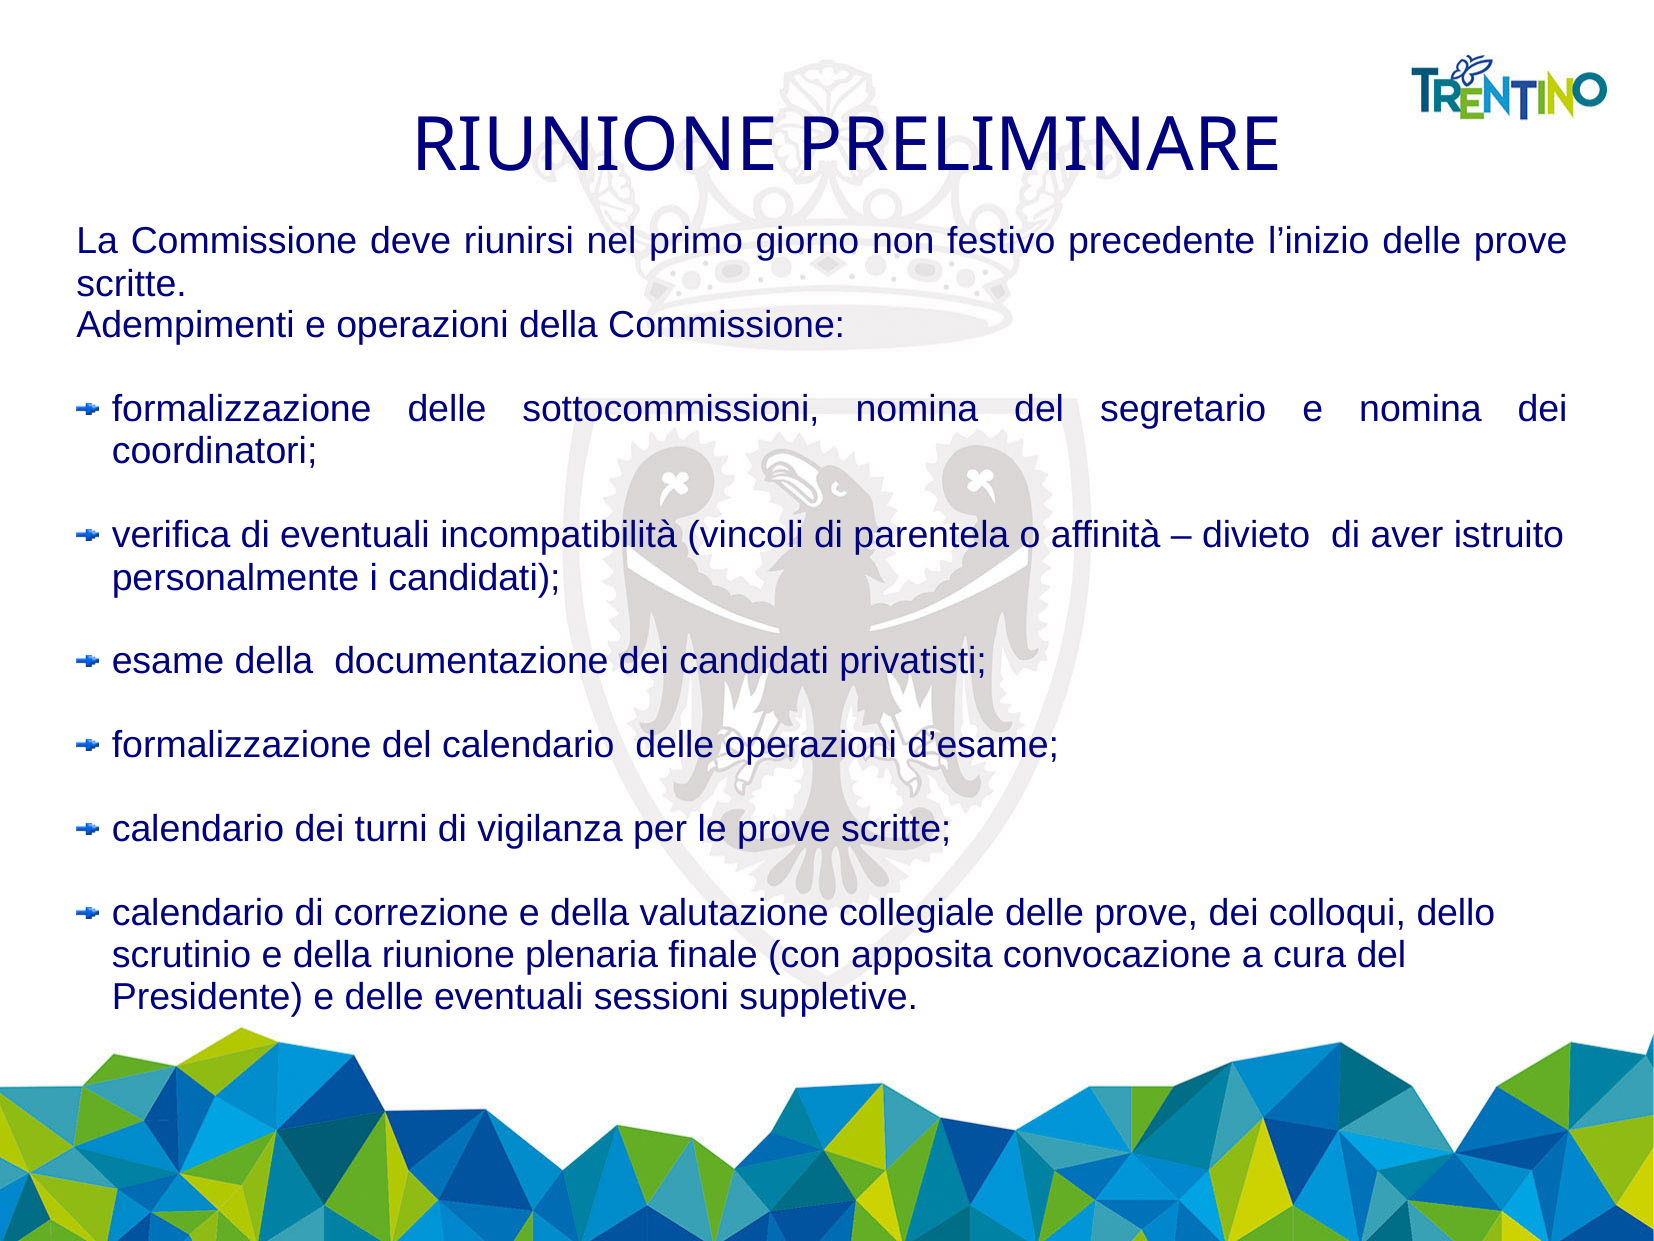

RIUNIONE PRELIMINARE
La Commissione deve riunirsi nel primo giorno non festivo precedente l’inizio delle prove scritte.
Adempimenti e operazioni della Commissione:
formalizzazione delle sottocommissioni, nomina del segretario e nomina dei coordinatori;
verifica di eventuali incompatibilità (vincoli di parentela o affinità – divieto di aver istruito personalmente i candidati);
esame della documentazione dei candidati privatisti;
formalizzazione del calendario delle operazioni d’esame;
calendario dei turni di vigilanza per le prove scritte;
calendario di correzione e della valutazione collegiale delle prove, dei colloqui, dello scrutinio e della riunione plenaria finale (con apposita convocazione a cura del Presidente) e delle eventuali sessioni suppletive.